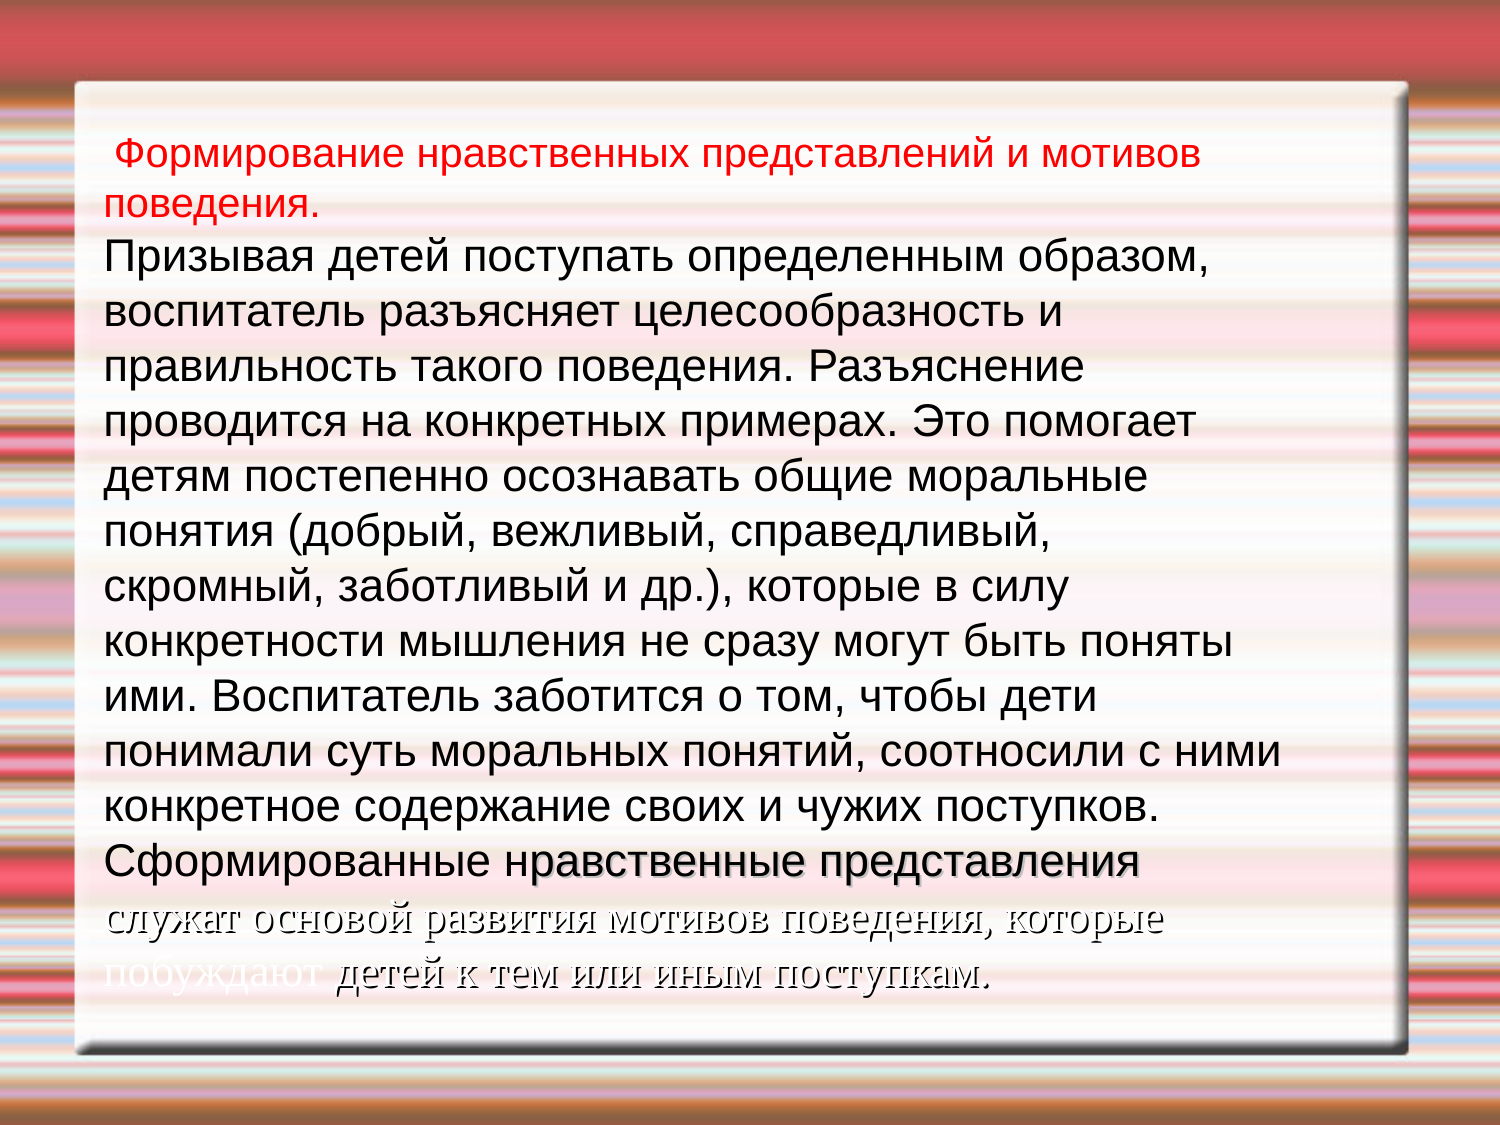

Формирование нравственных представлений и мотивов поведения.
Призывая детей поступать определенным образом, воспитатель разъясняет целесообразность и правильность такого поведения. Разъяснение проводится на конкретных примерах. Это помогает детям постепенно осознавать общие моральные понятия (добрый, вежливый, справедливый, скромный, заботливый и др.), которые в силу конкретности мышления не сразу могут быть поняты ими. Воспитатель заботится о том, чтобы дети понимали суть моральных понятий, соотносили с ними конкретное содержание своих и чужих поступков. Сформированные нравственные представления служат основой развития мотивов поведения, которые побуждают детей к тем или иным поступкам.